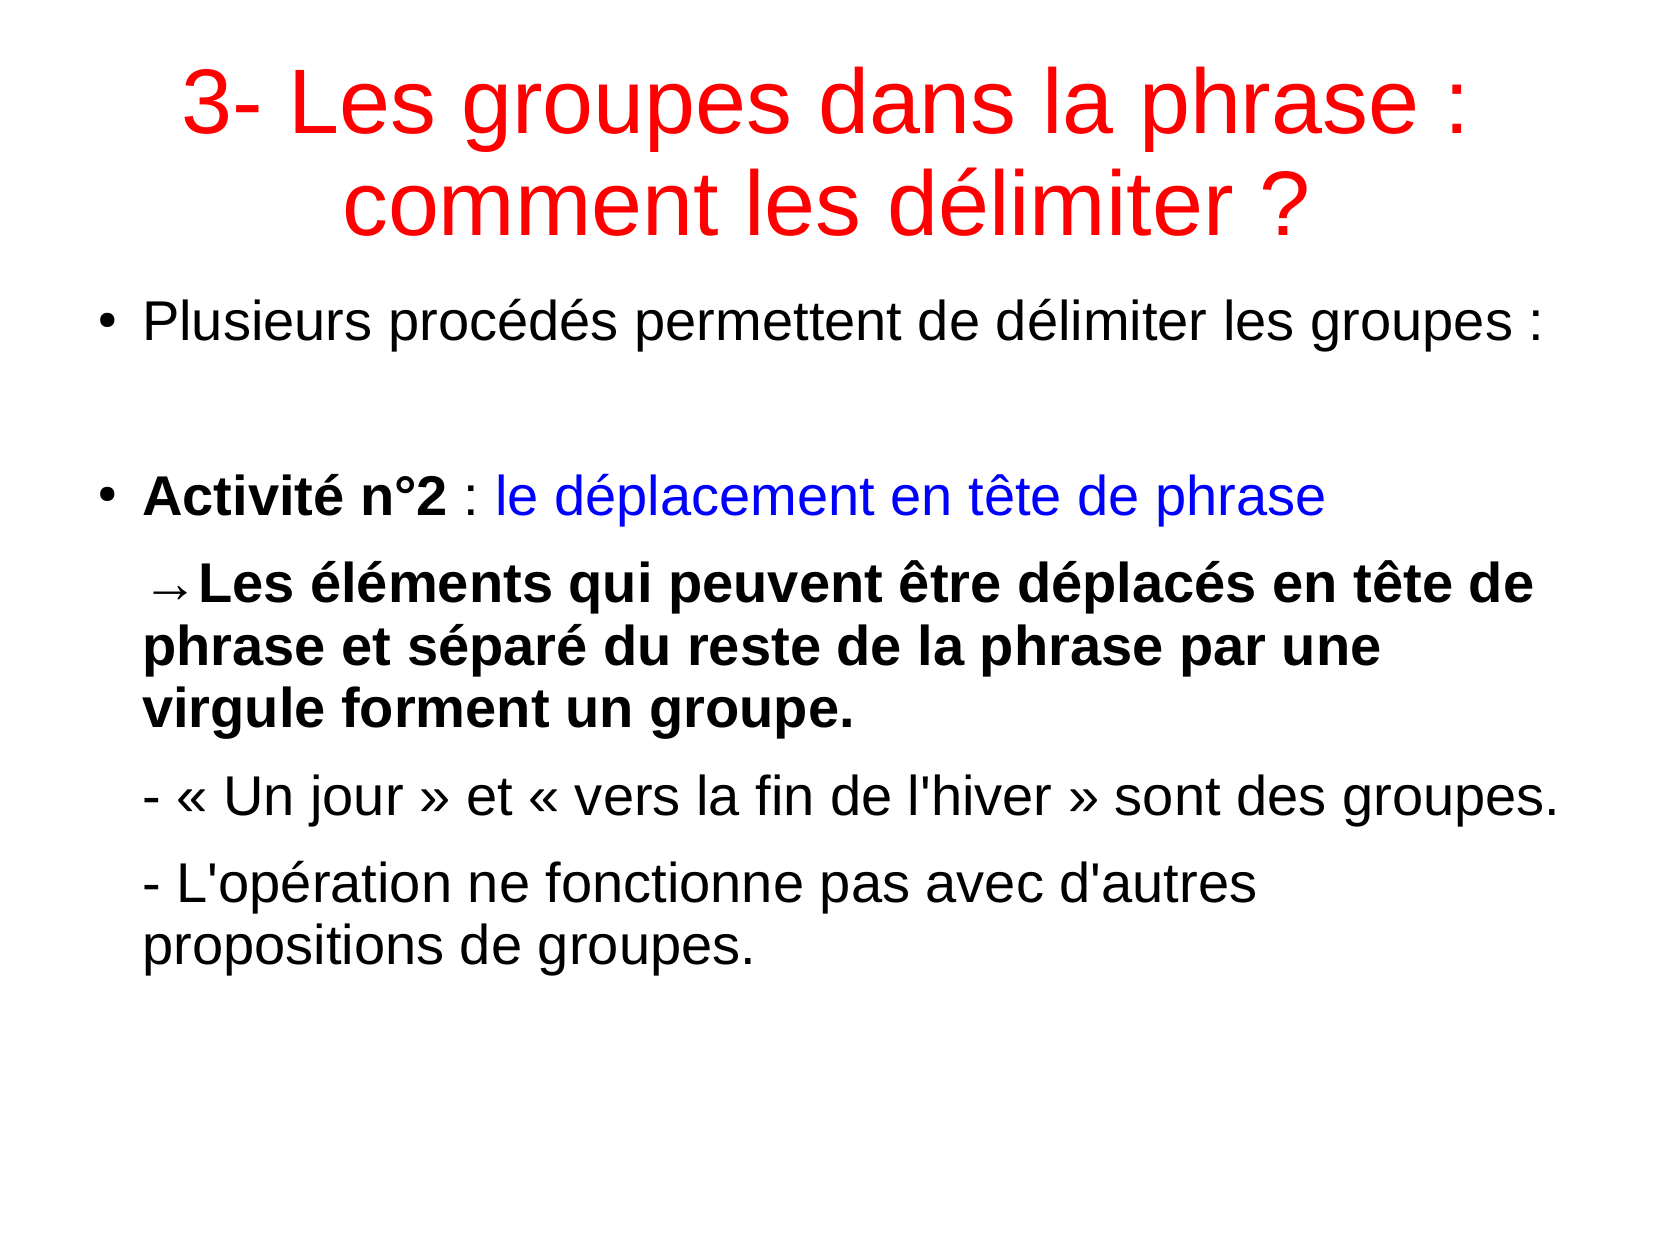

# 3- Les groupes dans la phrase : comment les délimiter ?
Plusieurs procédés permettent de délimiter les groupes :
Activité n°2 : le déplacement en tête de phrase
→Les éléments qui peuvent être déplacés en tête de phrase et séparé du reste de la phrase par une virgule forment un groupe.
- « Un jour » et « vers la fin de l'hiver » sont des groupes.
- L'opération ne fonctionne pas avec d'autres propositions de groupes.